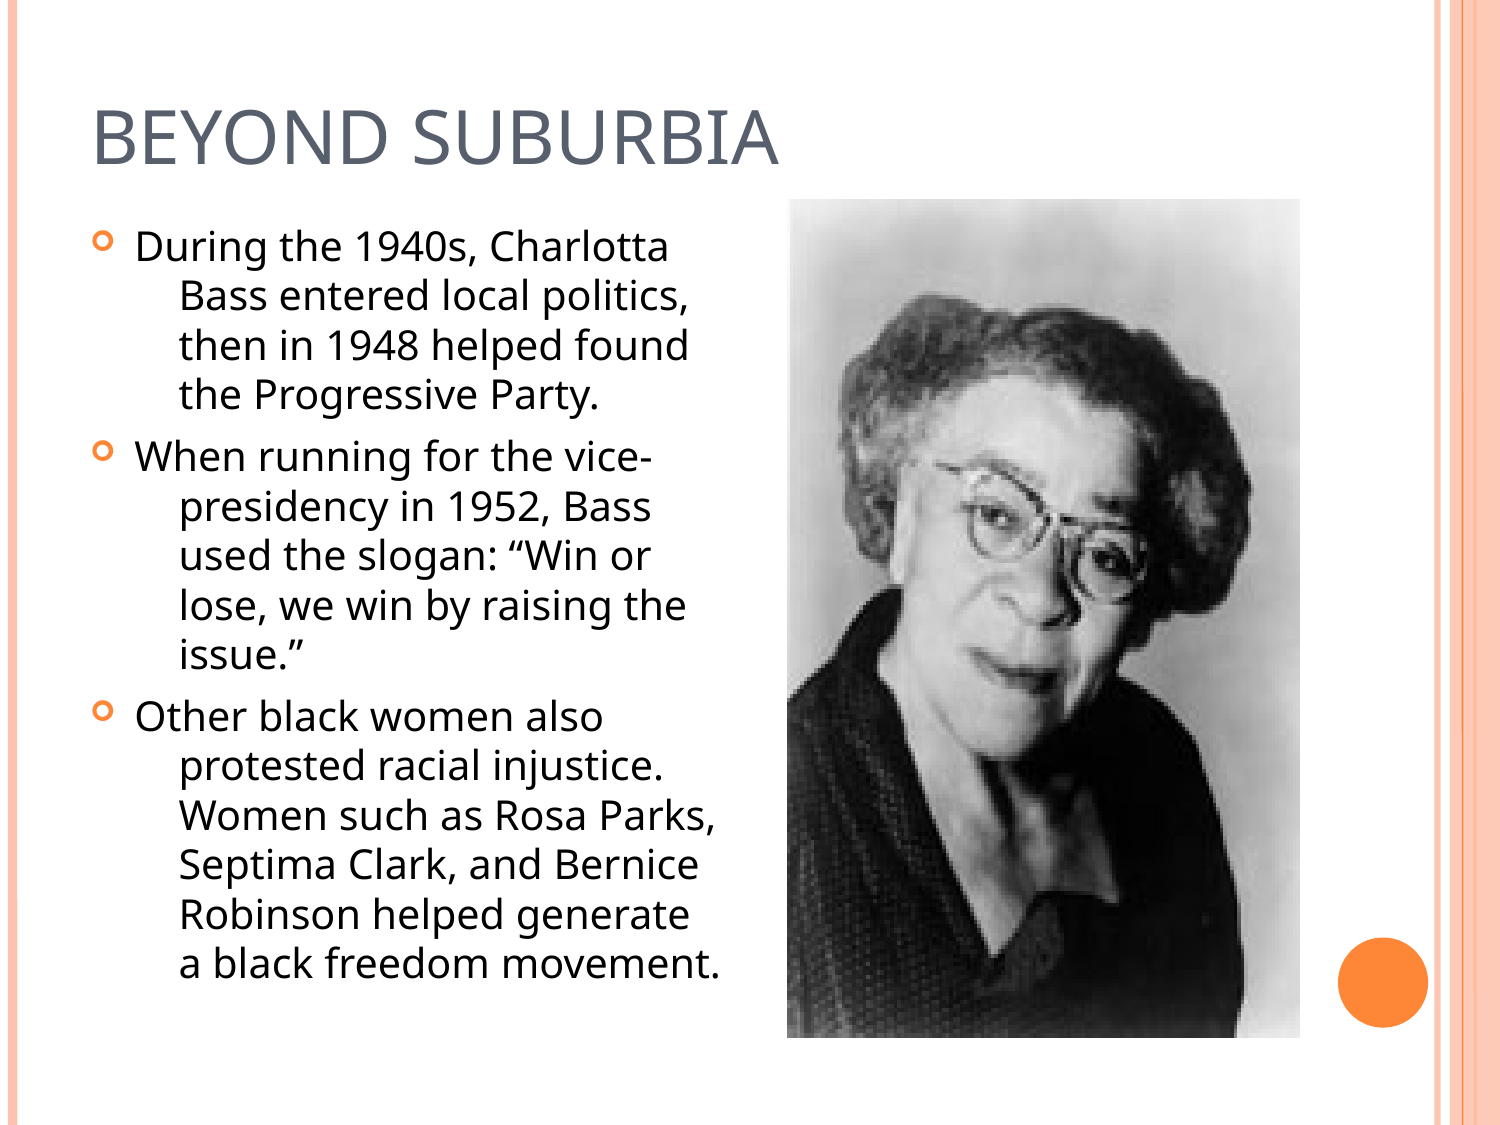

# Beyond Suburbia
During the 1940s, Charlotta Bass entered local politics, then in 1948 helped found the Progressive Party.
When running for the vice-presidency in 1952, Bass used the slogan: “Win or lose, we win by raising the issue.”
Other black women also protested racial injustice. Women such as Rosa Parks, Septima Clark, and Bernice Robinson helped generate a black freedom movement.